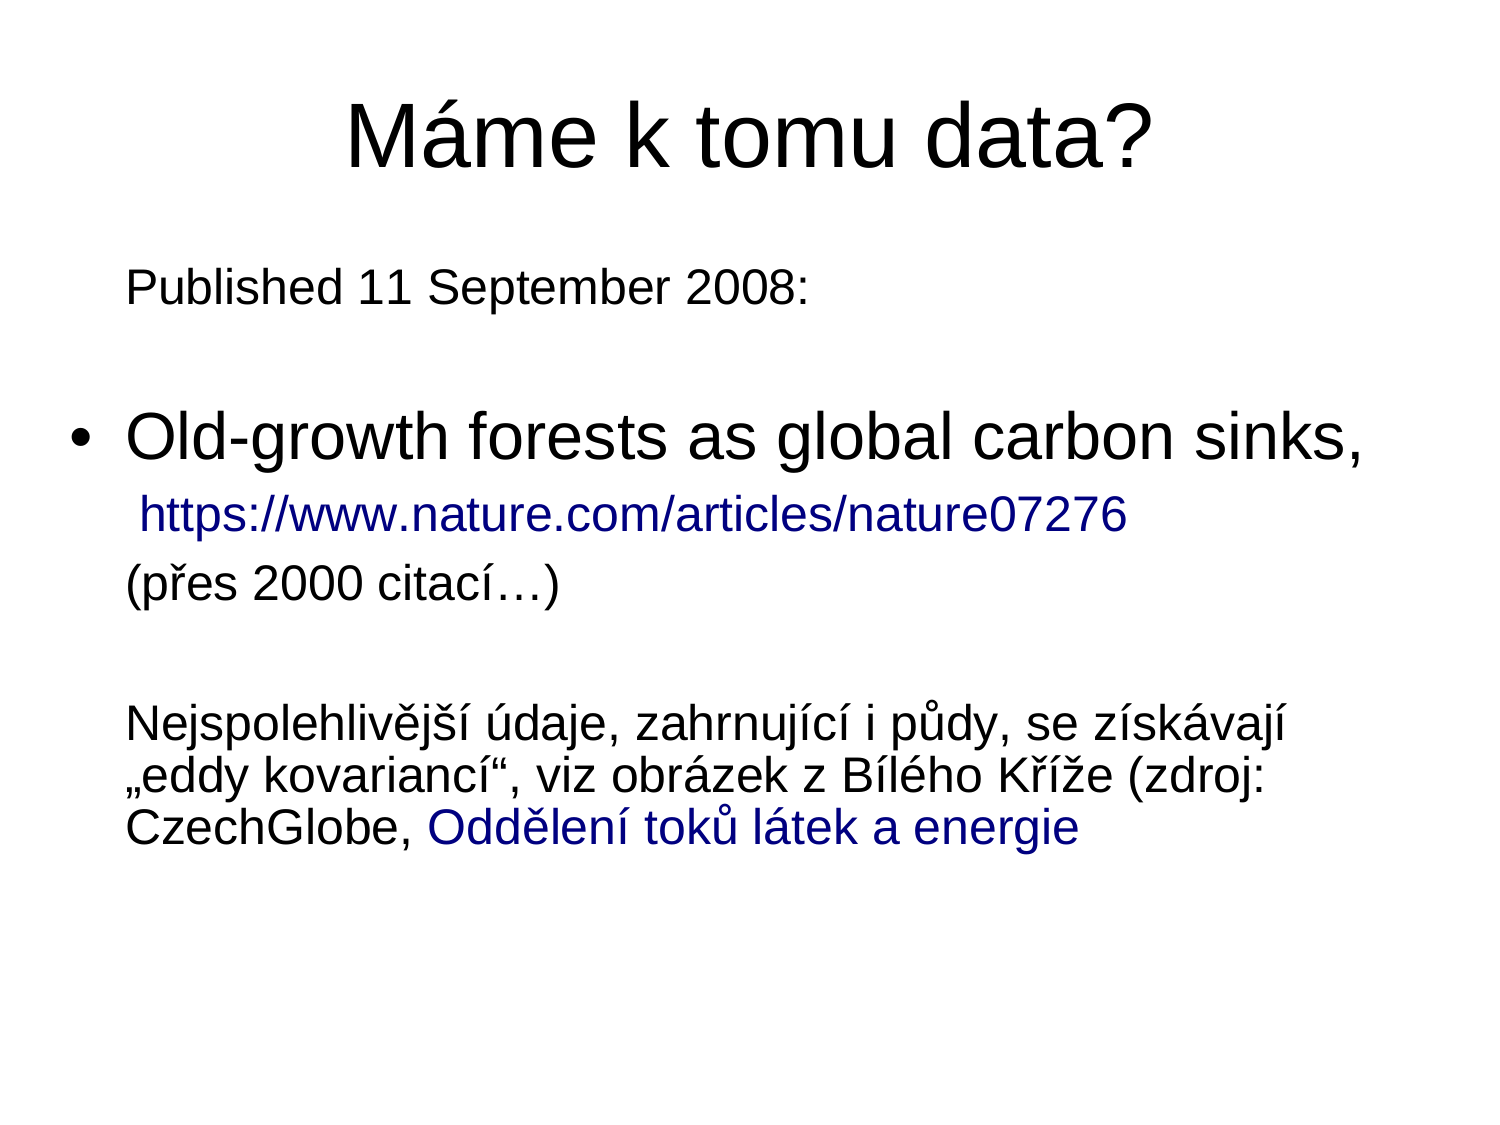

# Máme k tomu data?
Published 11 September 2008:
Old-growth forests as global carbon sinks,
 https://www.nature.com/articles/nature07276
(přes 2000 citací…)
Nejspolehlivější údaje, zahrnující i půdy, se získávají „eddy kovariancí“, viz obrázek z Bílého Kříže (zdroj: CzechGlobe, Oddělení toků látek a energie